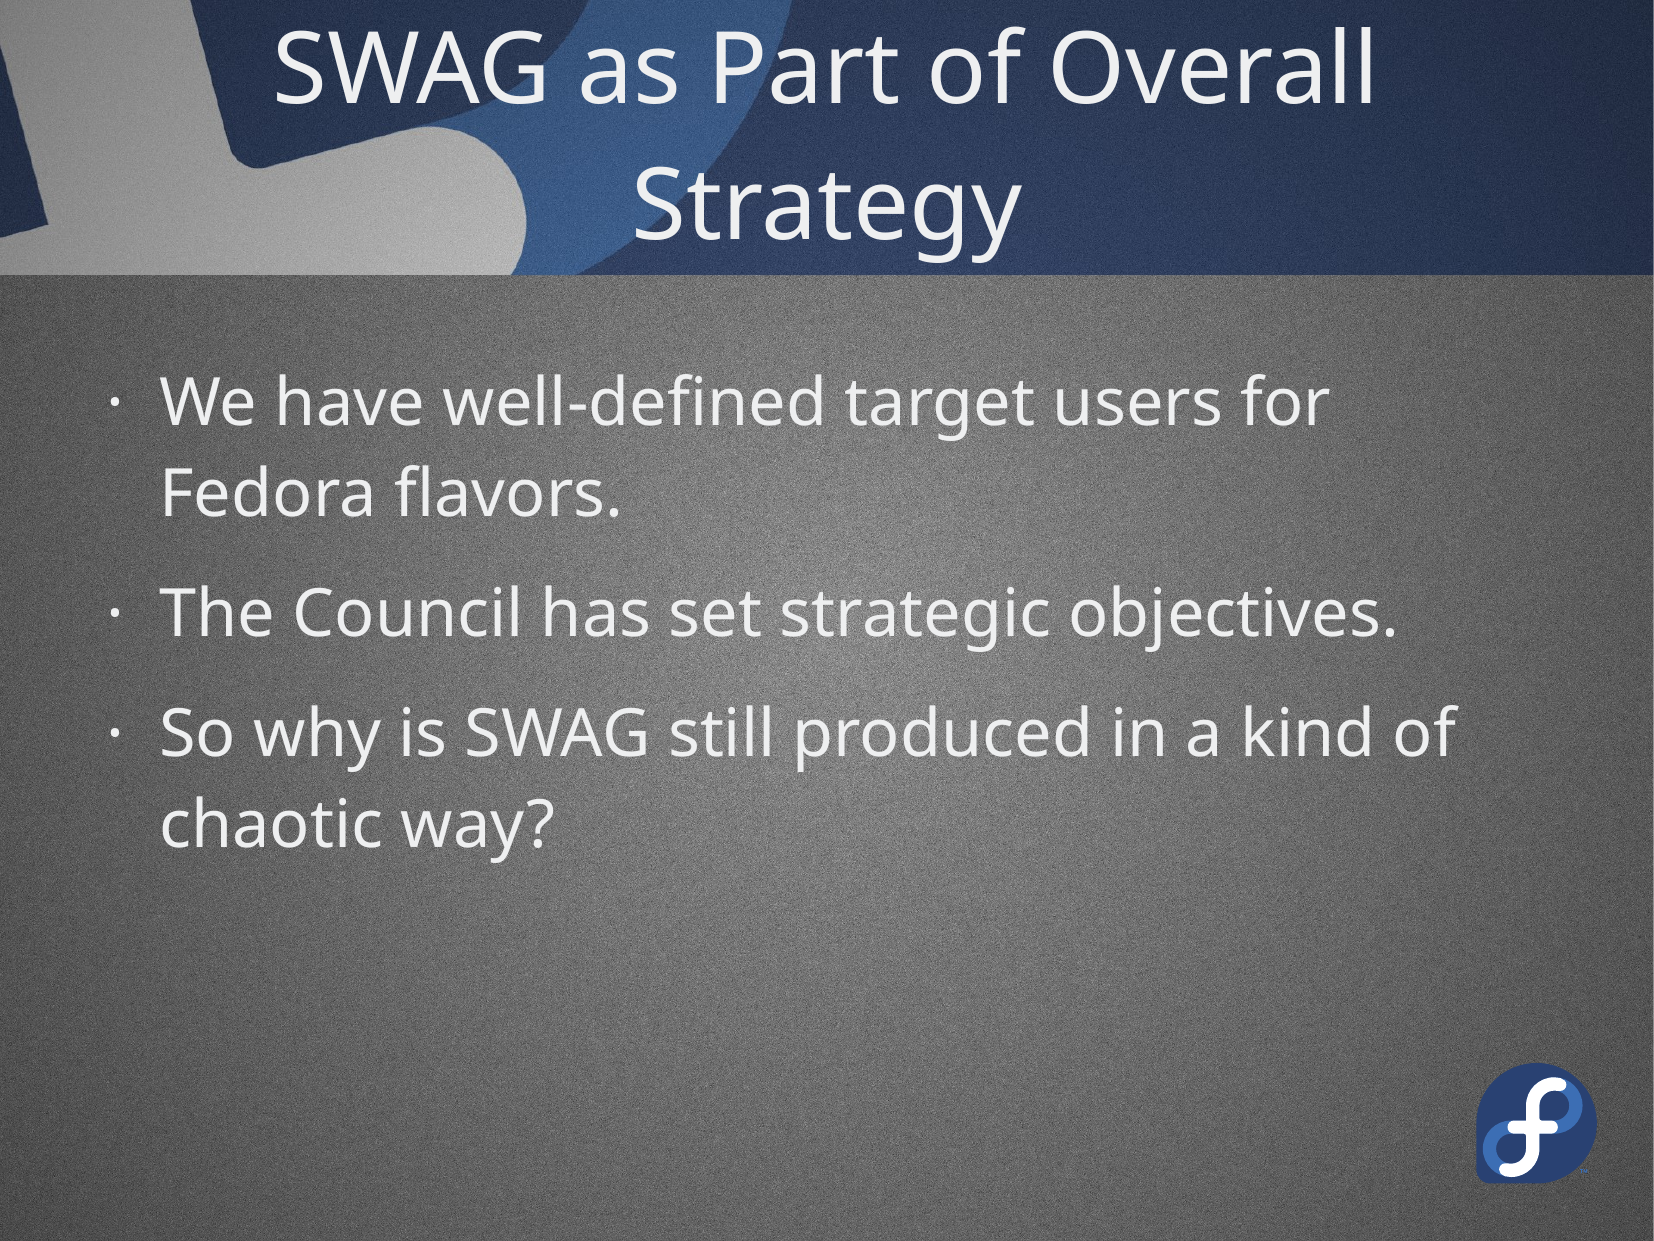

# SWAG as Part of Overall Strategy
We have well-defined target users for Fedora flavors.
The Council has set strategic objectives.
So why is SWAG still produced in a kind of chaotic way?